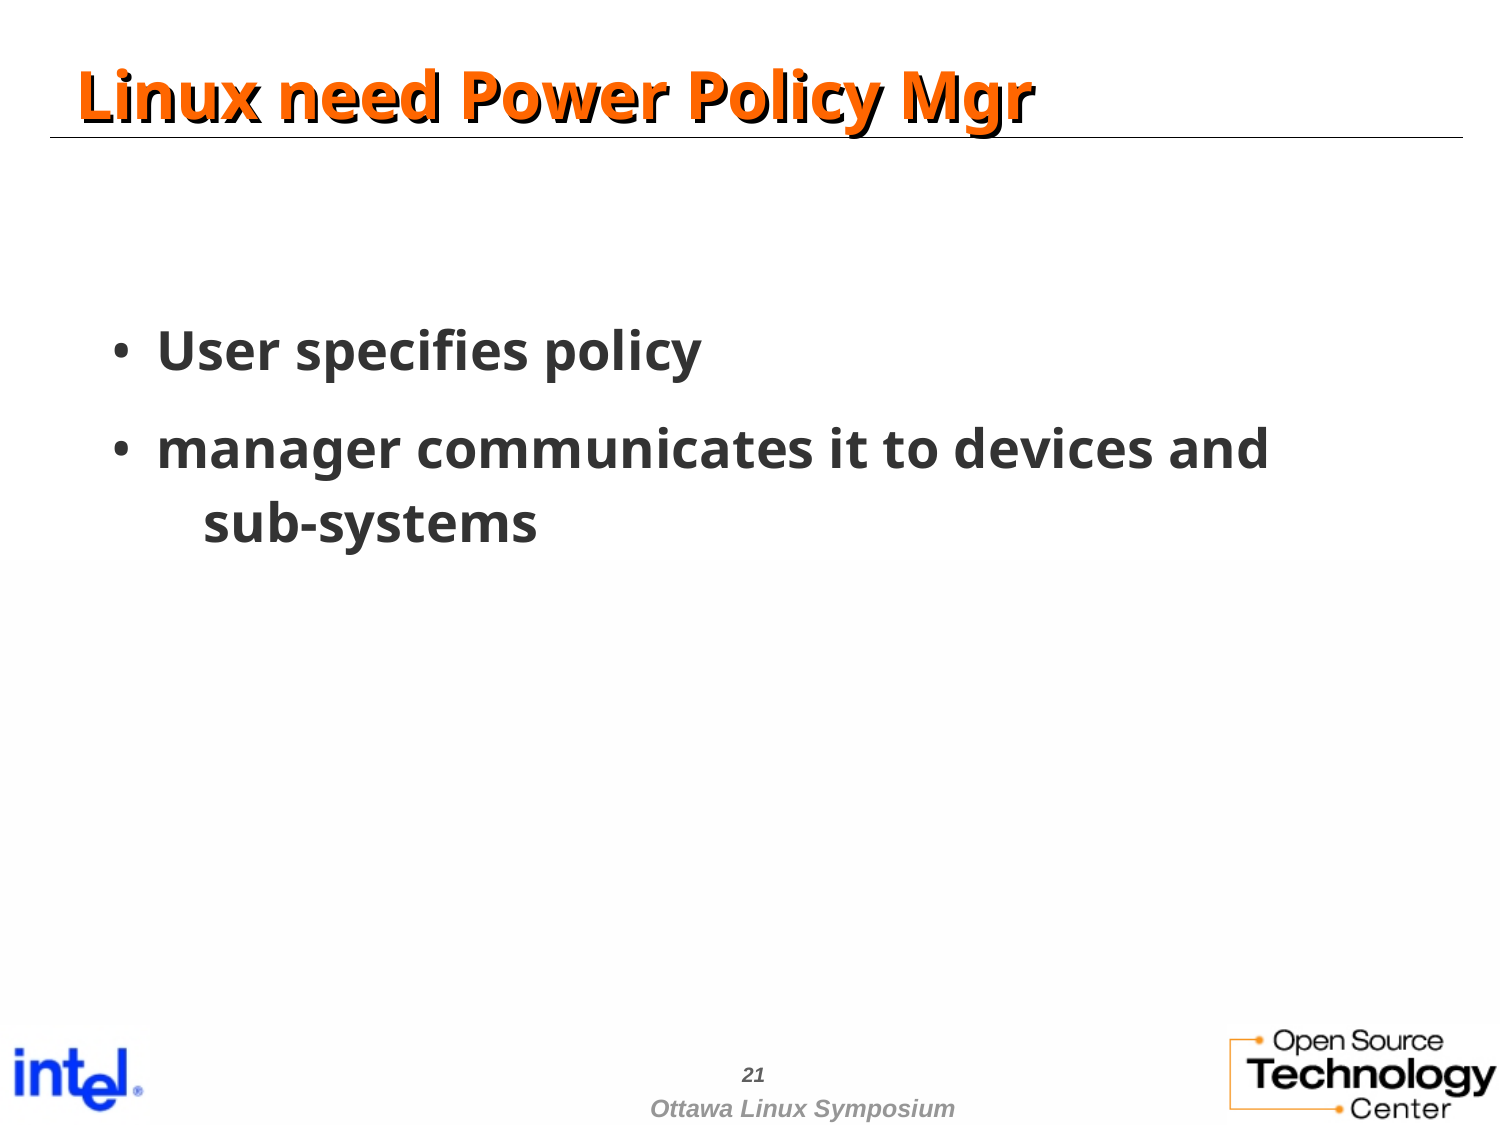

# Linux need Power Policy Mgr
User specifies policy
manager communicates it to devices and sub-systems